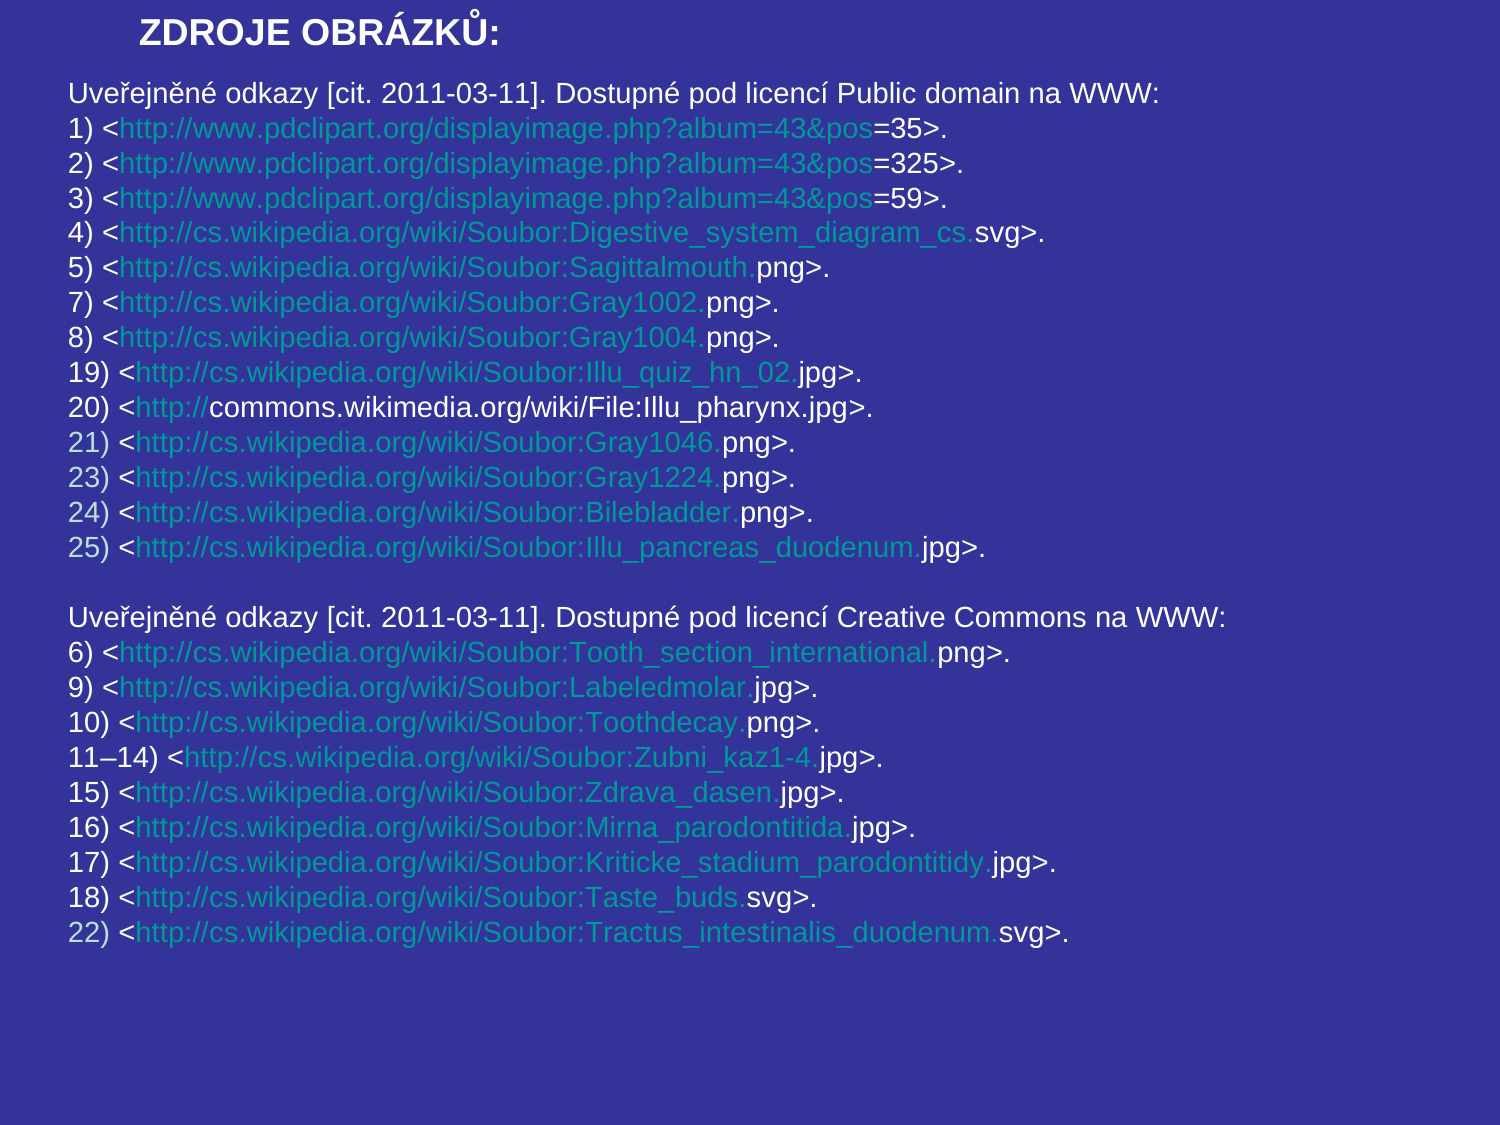

ZDROJE OBRÁZKŮ:
Uveřejněné odkazy [cit. 2011-03-11]. Dostupné pod licencí Public domain na WWW:
1) <http://www.pdclipart.org/displayimage.php?album=43&pos=35>.
2) <http://www.pdclipart.org/displayimage.php?album=43&pos=325>.
3) <http://www.pdclipart.org/displayimage.php?album=43&pos=59>.
4) <http://cs.wikipedia.org/wiki/Soubor:Digestive_system_diagram_cs.svg>.
5) <http://cs.wikipedia.org/wiki/Soubor:Sagittalmouth.png>.
7) <http://cs.wikipedia.org/wiki/Soubor:Gray1002.png>.
8) <http://cs.wikipedia.org/wiki/Soubor:Gray1004.png>.
19) <http://cs.wikipedia.org/wiki/Soubor:Illu_quiz_hn_02.jpg>.
20) <http://commons.wikimedia.org/wiki/File:Illu_pharynx.jpg>.
21) <http://cs.wikipedia.org/wiki/Soubor:Gray1046.png>.
23) <http://cs.wikipedia.org/wiki/Soubor:Gray1224.png>.
24) <http://cs.wikipedia.org/wiki/Soubor:Bilebladder.png>.
25) <http://cs.wikipedia.org/wiki/Soubor:Illu_pancreas_duodenum.jpg>.
Uveřejněné odkazy [cit. 2011-03-11]. Dostupné pod licencí Creative Commons na WWW:
6) <http://cs.wikipedia.org/wiki/Soubor:Tooth_section_international.png>.
9) <http://cs.wikipedia.org/wiki/Soubor:Labeledmolar.jpg>.
10) <http://cs.wikipedia.org/wiki/Soubor:Toothdecay.png>.
11–14) <http://cs.wikipedia.org/wiki/Soubor:Zubni_kaz1-4.jpg>.
15) <http://cs.wikipedia.org/wiki/Soubor:Zdrava_dasen.jpg>.
16) <http://cs.wikipedia.org/wiki/Soubor:Mirna_parodontitida.jpg>.
17) <http://cs.wikipedia.org/wiki/Soubor:Kriticke_stadium_parodontitidy.jpg>.
18) <http://cs.wikipedia.org/wiki/Soubor:Taste_buds.svg>.
22) <http://cs.wikipedia.org/wiki/Soubor:Tractus_intestinalis_duodenum.svg>.